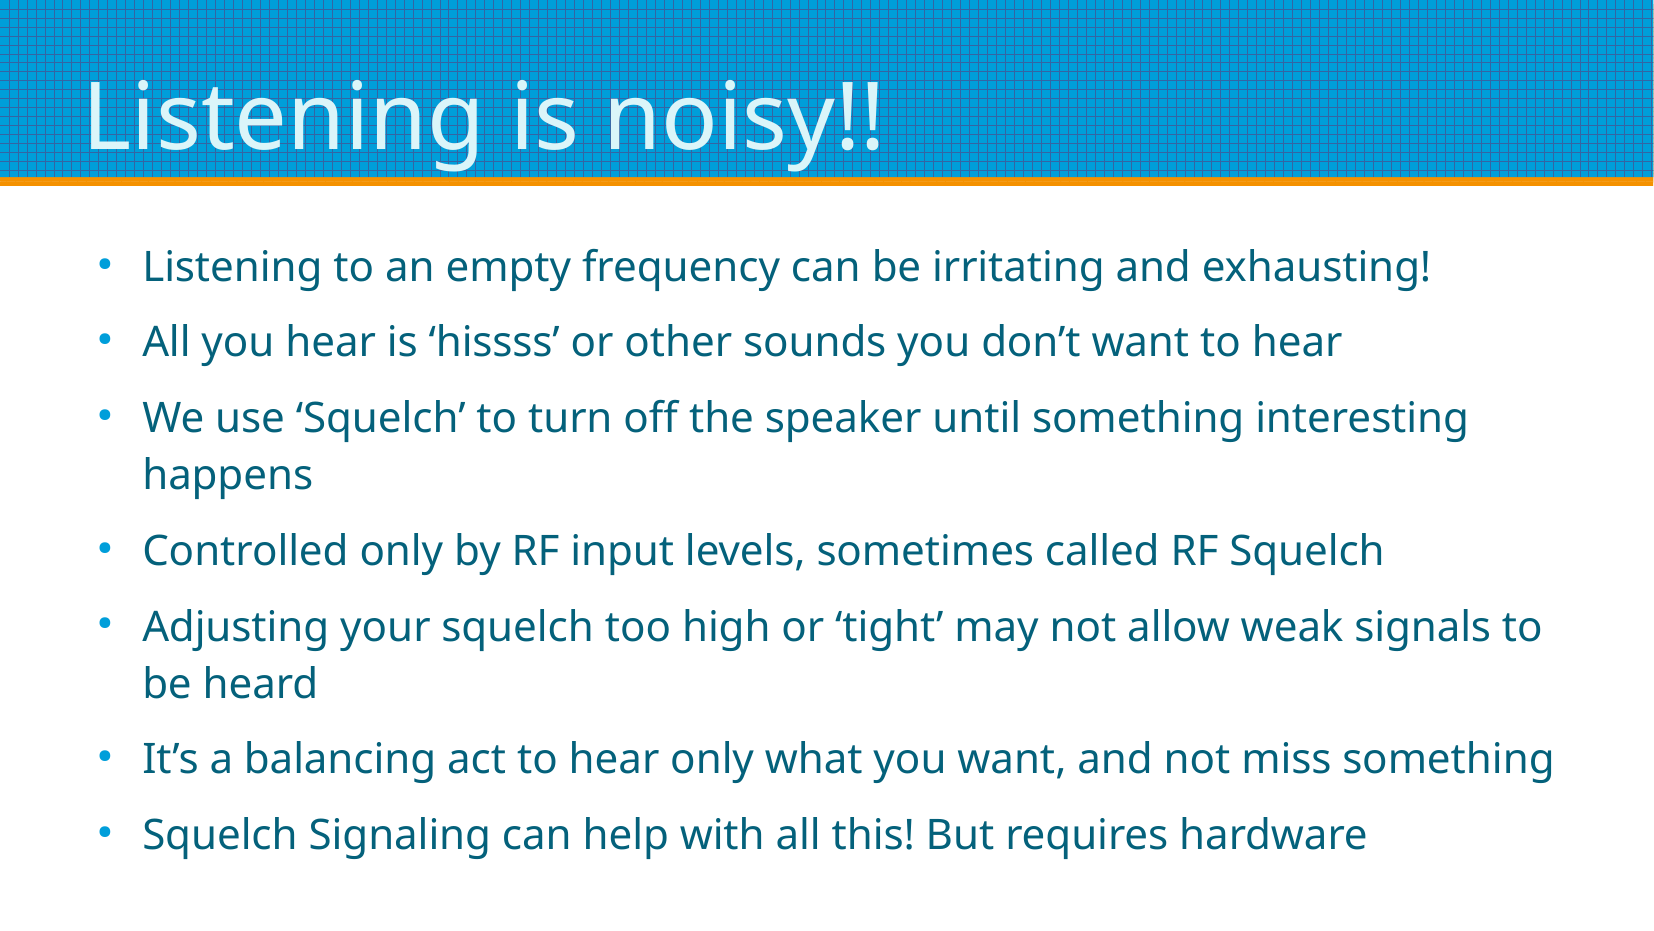

# Listening is noisy!!
Listening to an empty frequency can be irritating and exhausting!
All you hear is ‘hissss’ or other sounds you don’t want to hear
We use ‘Squelch’ to turn off the speaker until something interesting happens
Controlled only by RF input levels, sometimes called RF Squelch
Adjusting your squelch too high or ‘tight’ may not allow weak signals to be heard
It’s a balancing act to hear only what you want, and not miss something
Squelch Signaling can help with all this! But requires hardware